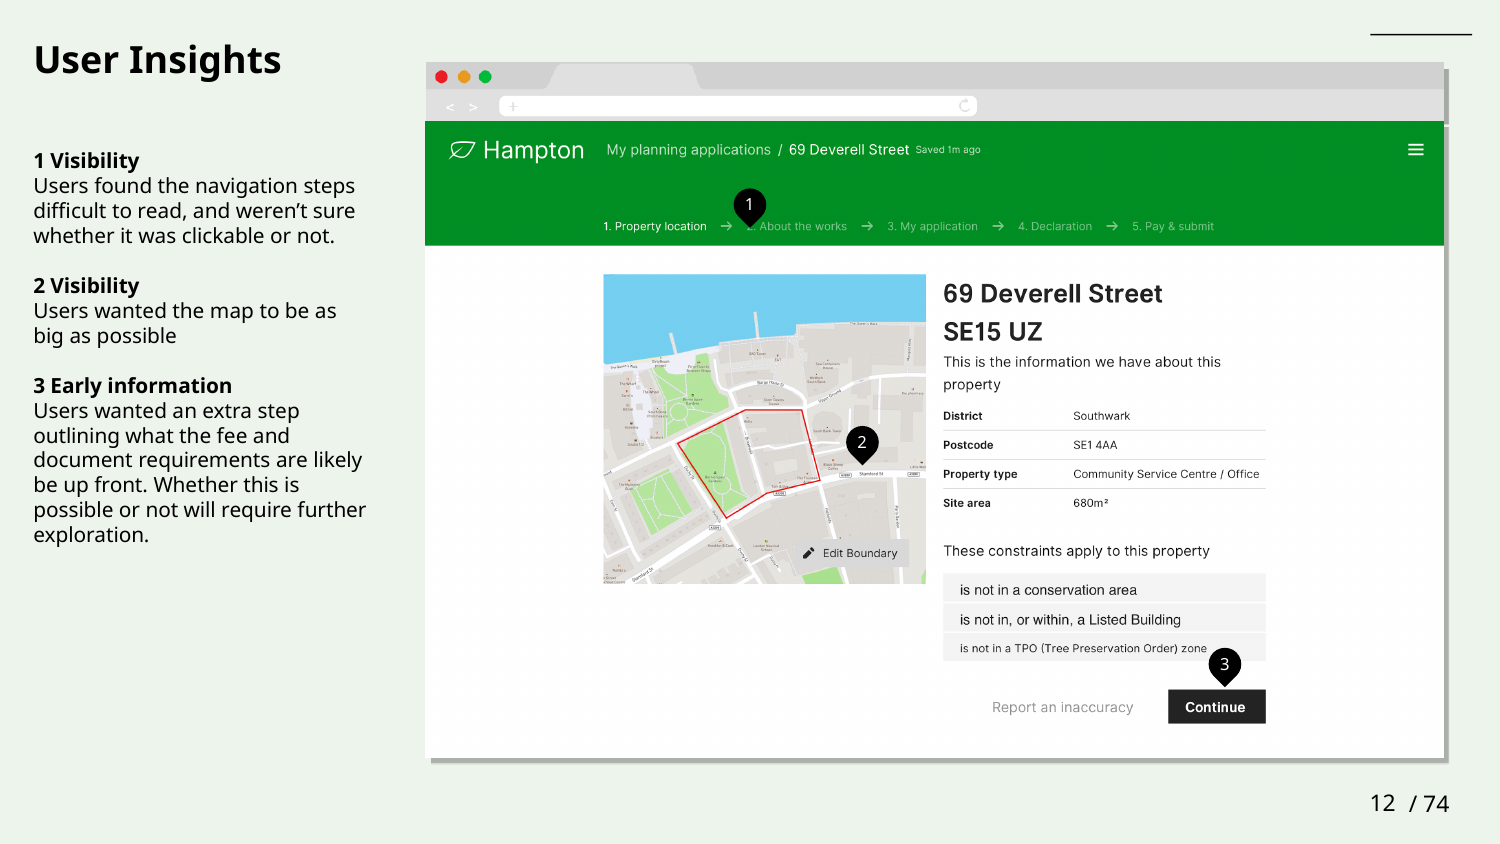

User Insights
# 1 Visibility Users found the navigation steps difficult to read, and weren’t sure whether it was clickable or not. 2 Visibility Users wanted the map to be as big as possible 3 Early information Users wanted an extra step outlining what the fee and document requirements are likely be up front. Whether this is possible or not will require further exploration.
1
2
3